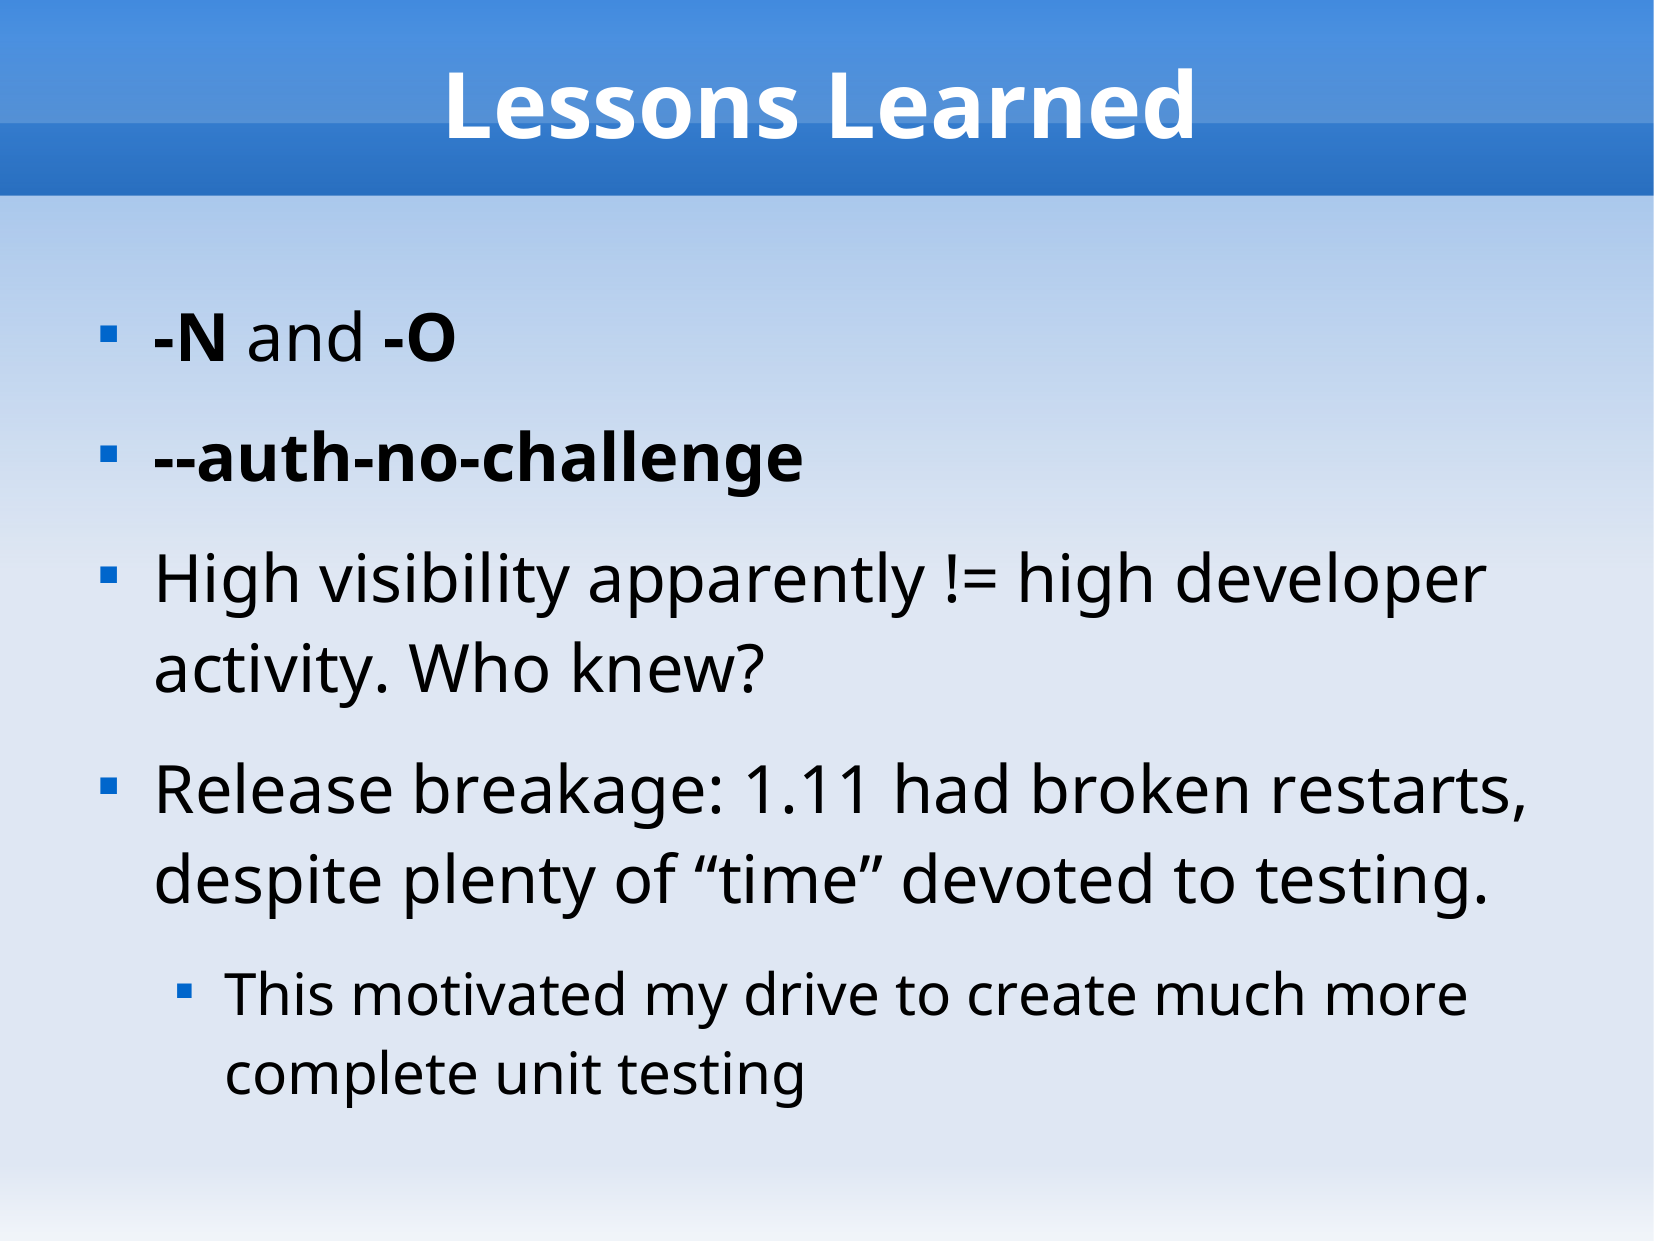

# Lessons Learned
-N and -O
--auth-no-challenge
High visibility apparently != high developer activity. Who knew?
Release breakage: 1.11 had broken restarts, despite plenty of “time” devoted to testing.
This motivated my drive to create much more complete unit testing